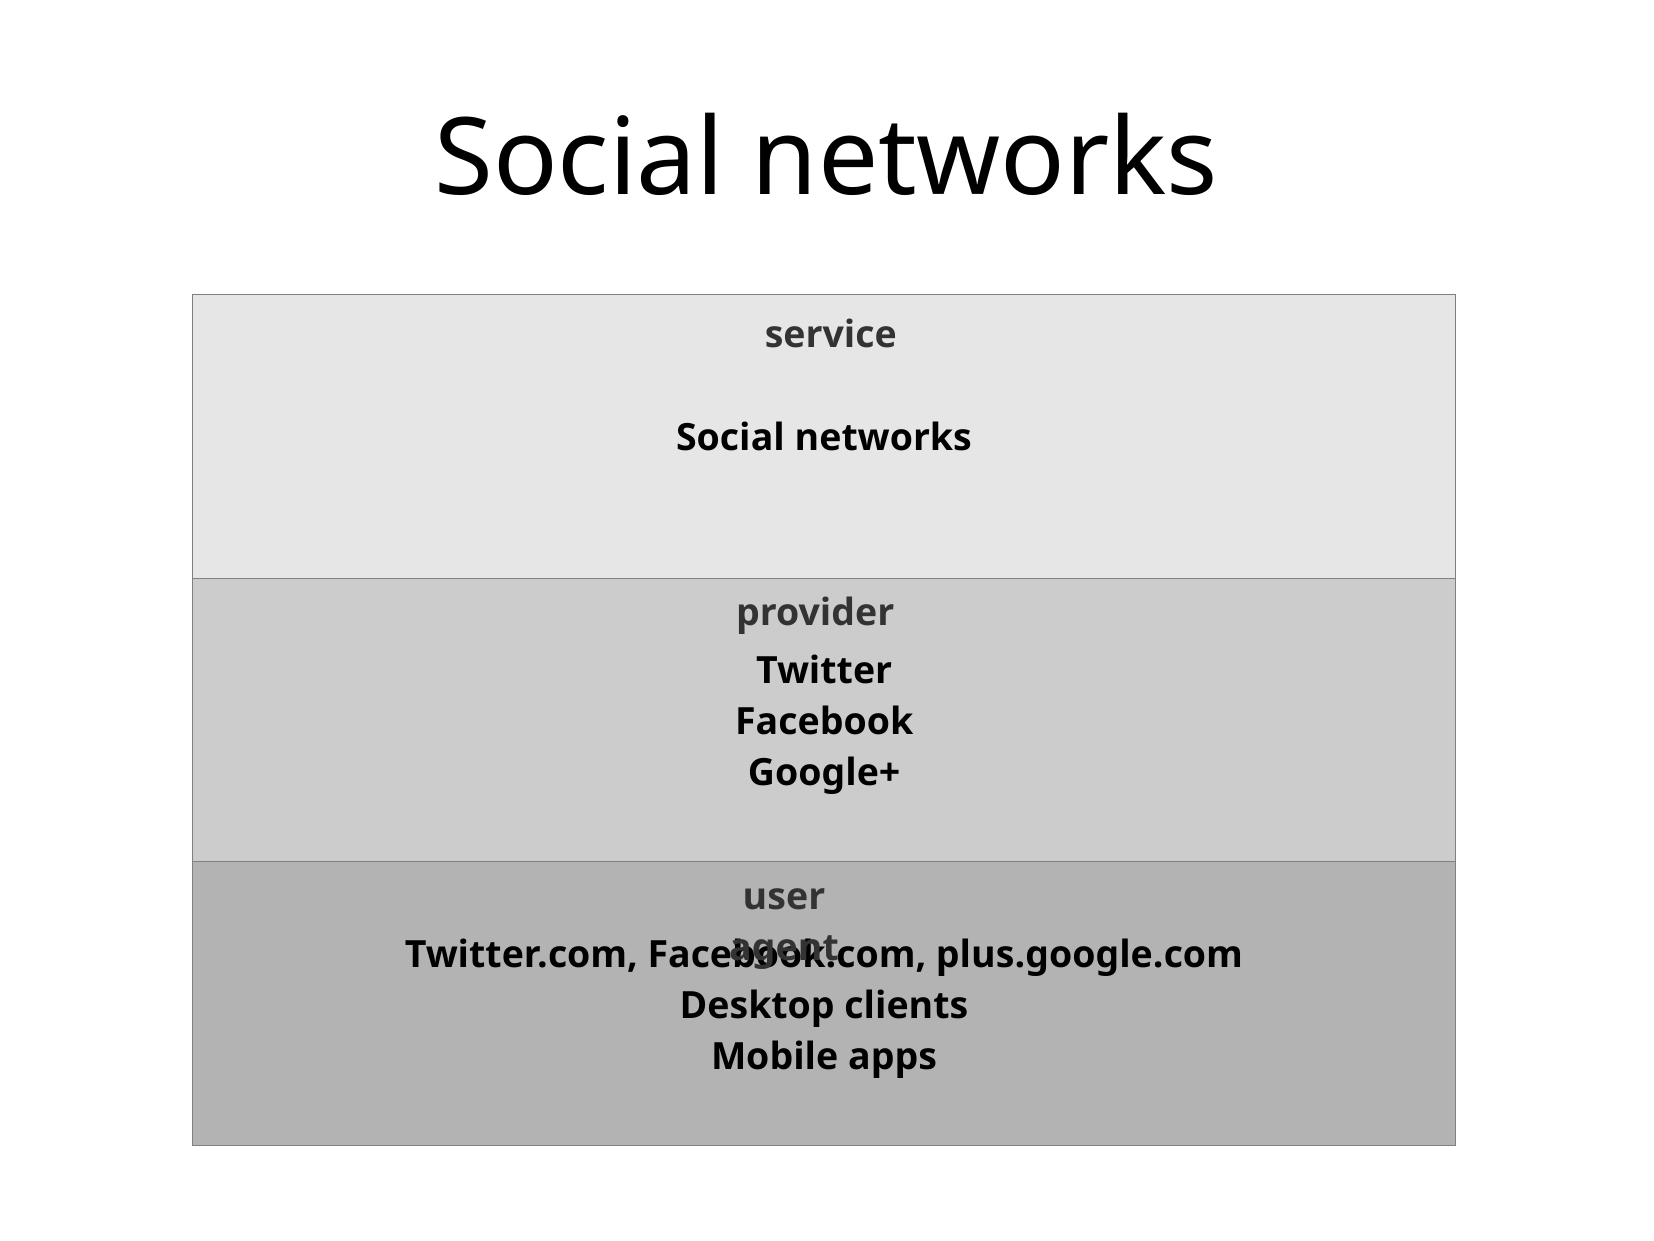

# Social networks
Social networks
service
Twitter
Facebook
Google+
provider
Twitter.com, Facebook.com, plus.google.com
Desktop clients
Mobile apps
user agent